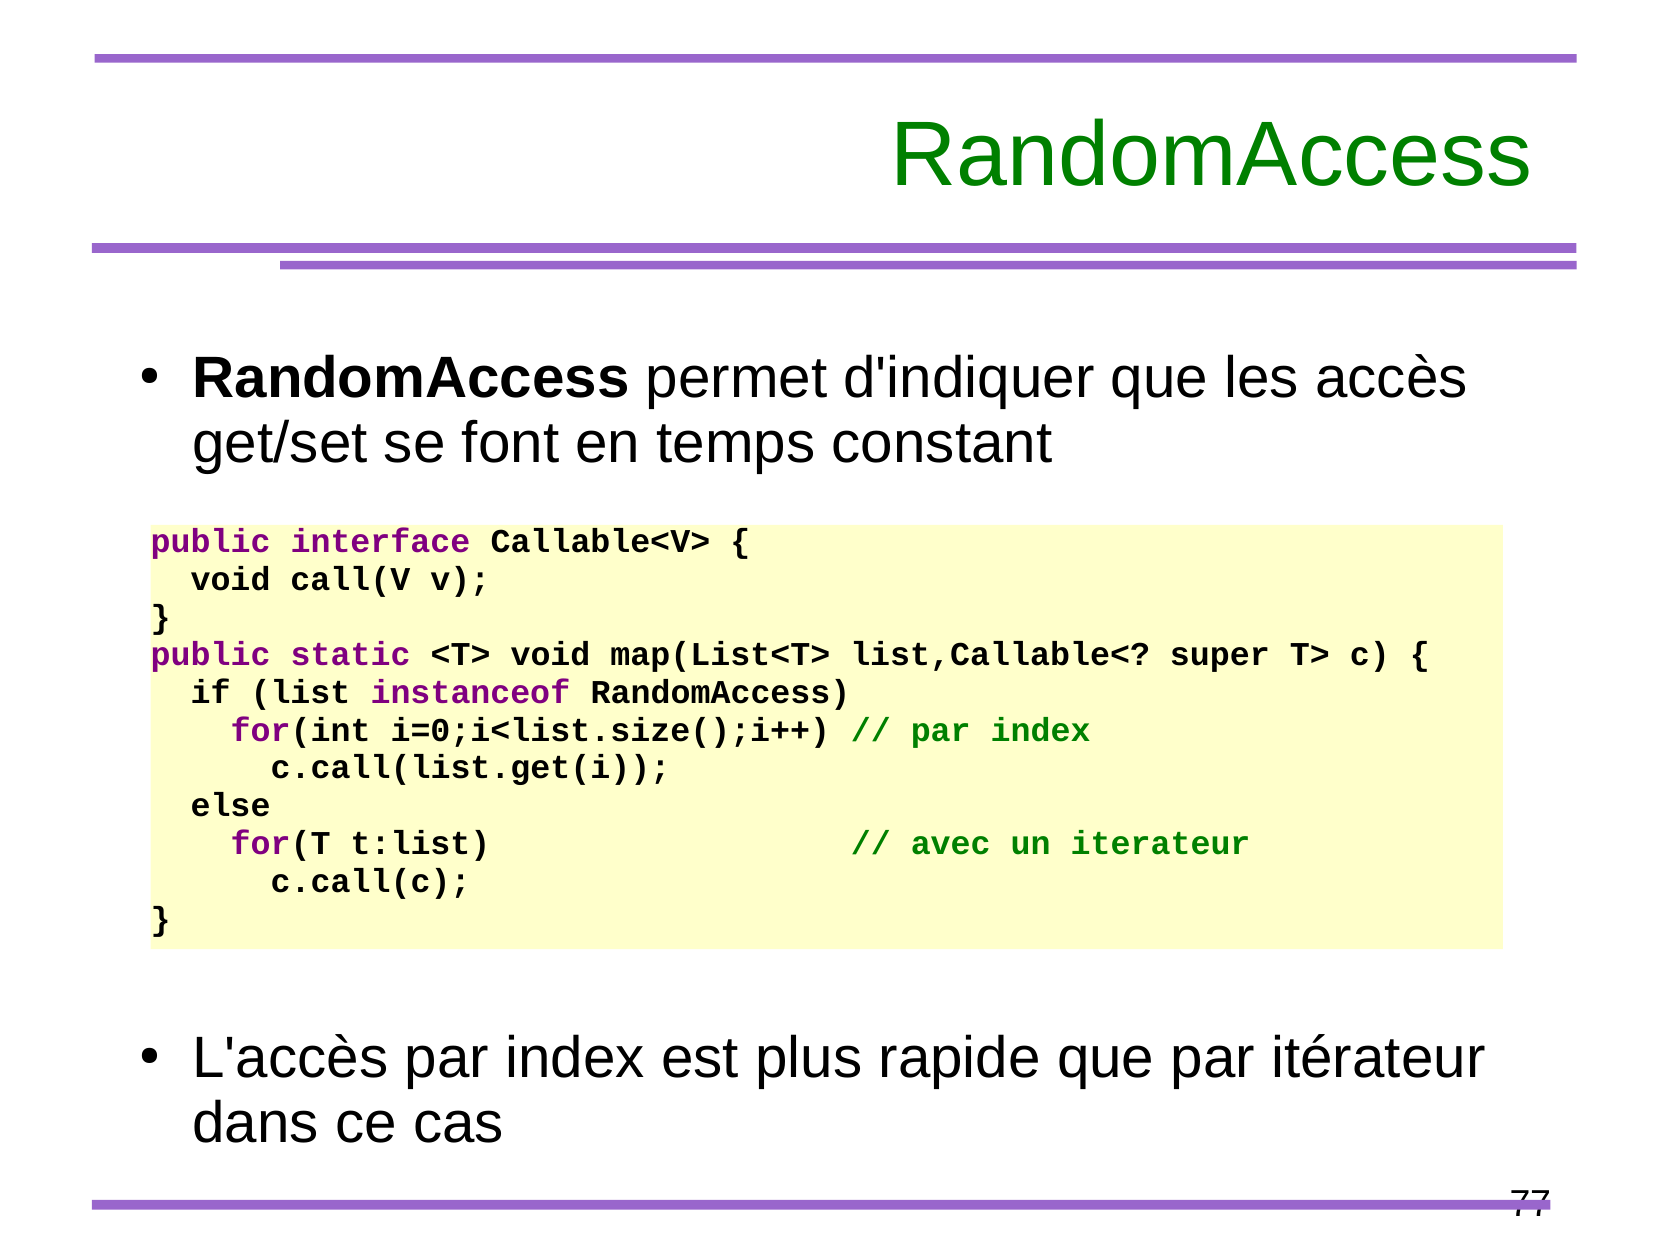

# RandomAccess
RandomAccess permet d'indiquer que les accès get/set se font en temps constant
L'accès par index est plus rapide que par itérateur dans ce cas
public interface Callable<V> {
 void call(V v);
}
public static <T> void map(List<T> list,Callable<? super T> c) {
 if (list instanceof RandomAccess)
 for(int i=0;i<list.size();i++) // par index
 c.call(list.get(i));
 else
 for(T t:list) // avec un iterateur
 c.call(c);
}